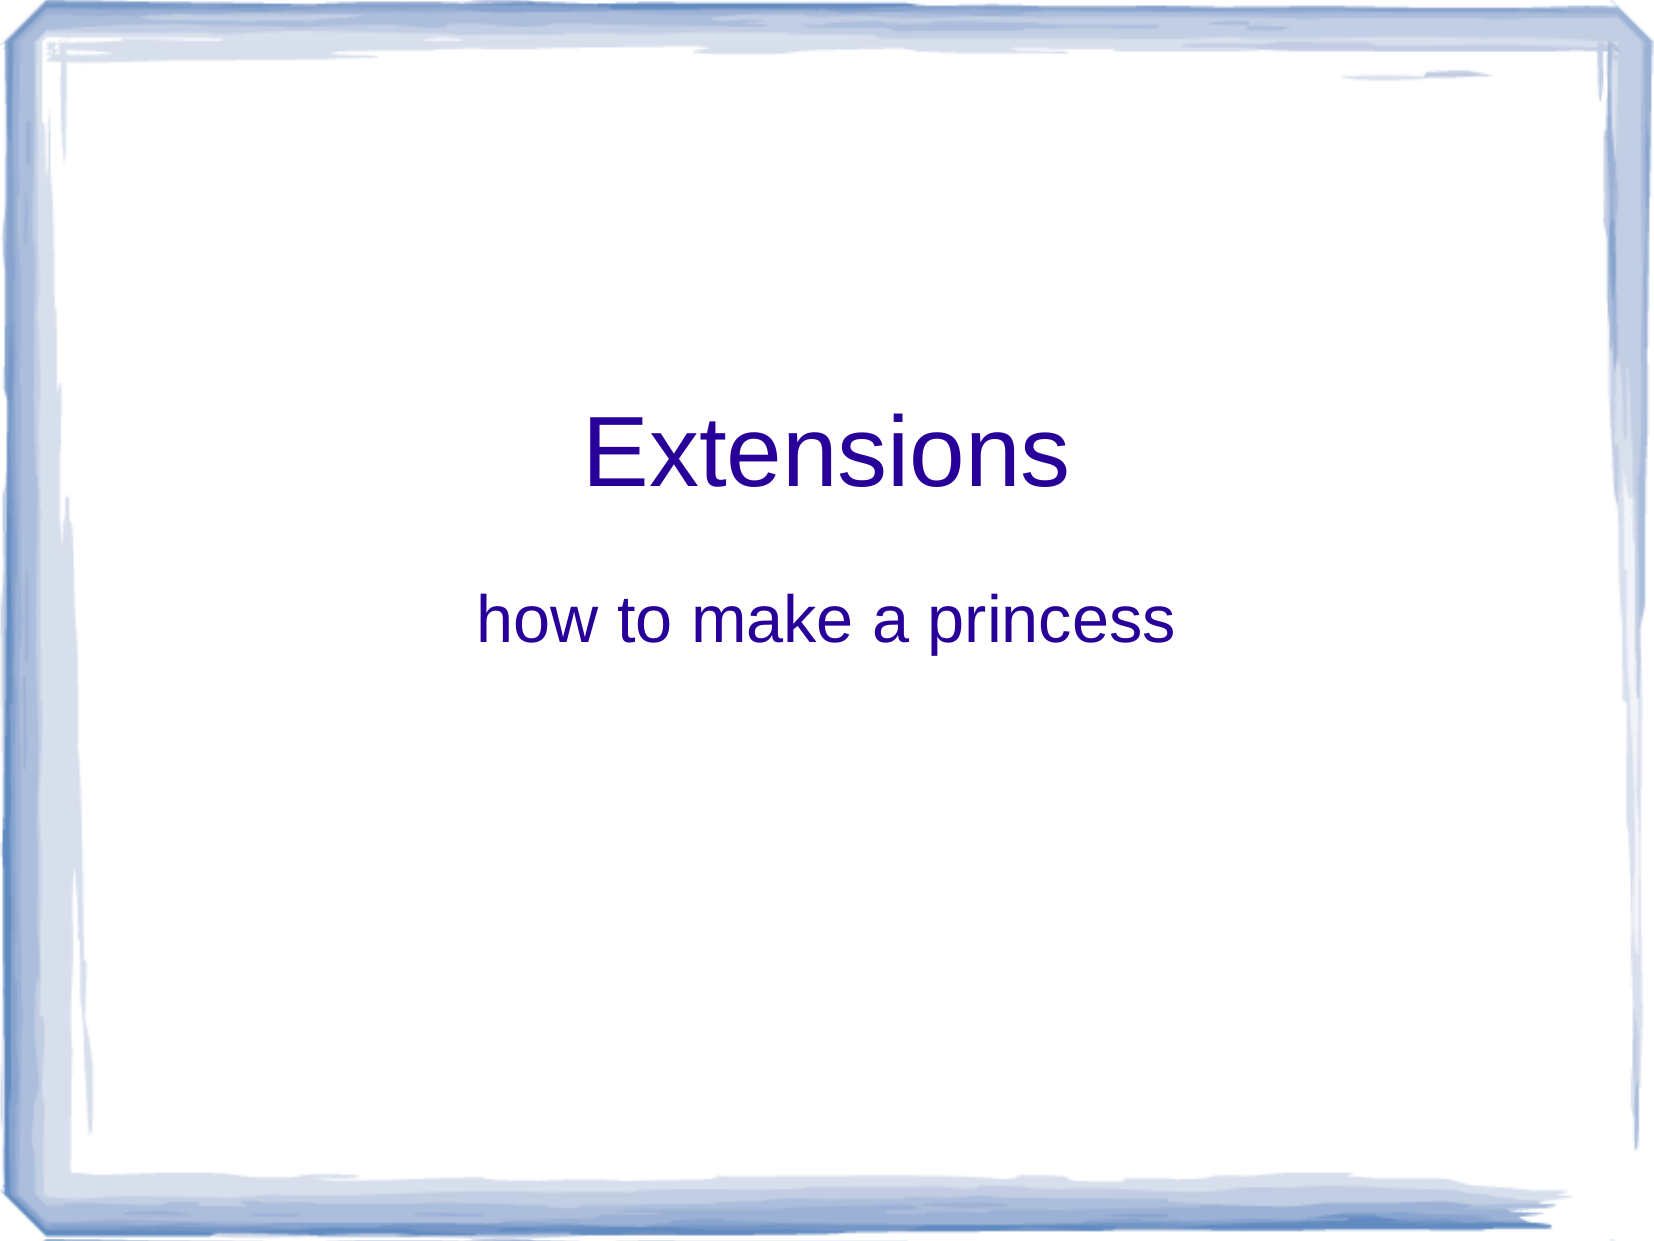

# Extensions
how to make a princess